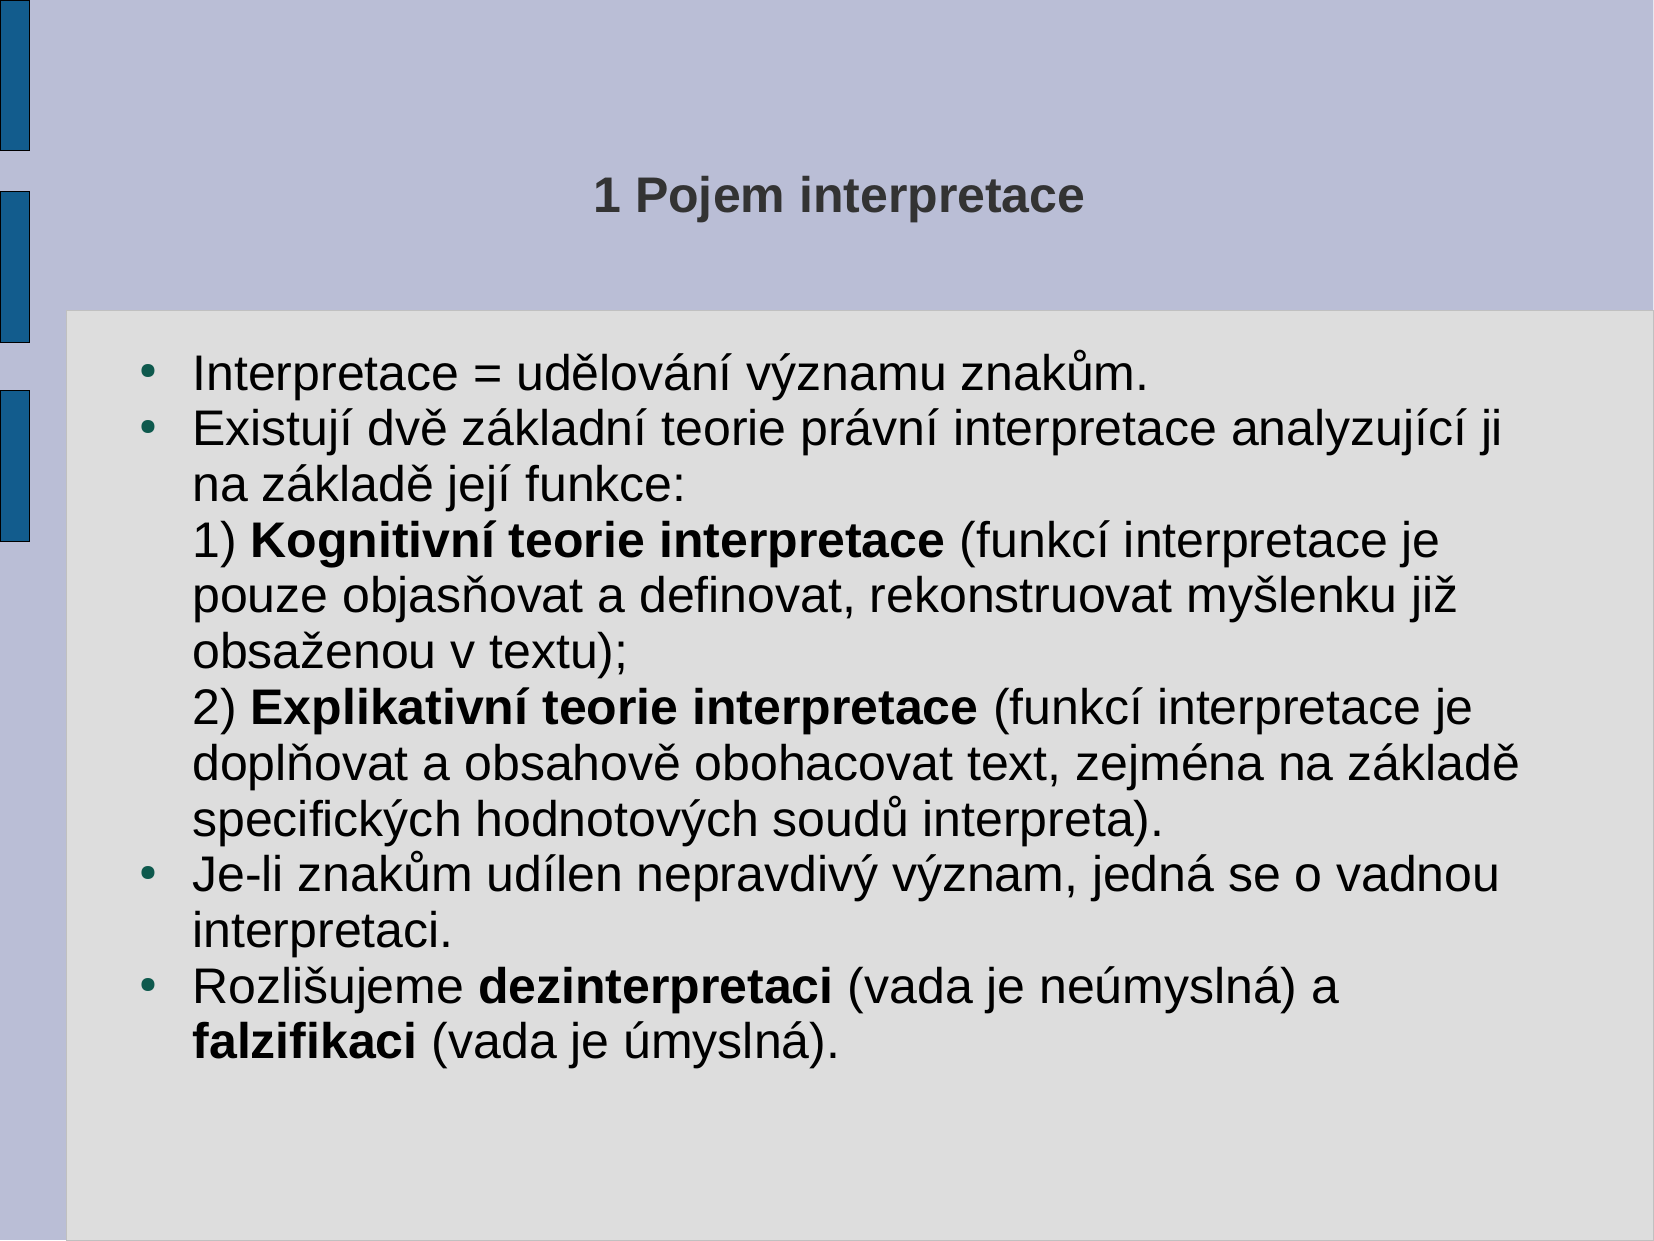

# 1 Pojem interpretace
Interpretace = udělování významu znakům.
Existují dvě základní teorie právní interpretace analyzující ji na základě její funkce:
1) Kognitivní teorie interpretace (funkcí interpretace je pouze objasňovat a definovat, rekonstruovat myšlenku již obsaženou v textu);
2) Explikativní teorie interpretace (funkcí interpretace je doplňovat a obsahově obohacovat text, zejména na základě specifických hodnotových soudů interpreta).
Je-li znakům udílen nepravdivý význam, jedná se o vadnou interpretaci.
Rozlišujeme dezinterpretaci (vada je neúmyslná) a falzifikaci (vada je úmyslná).